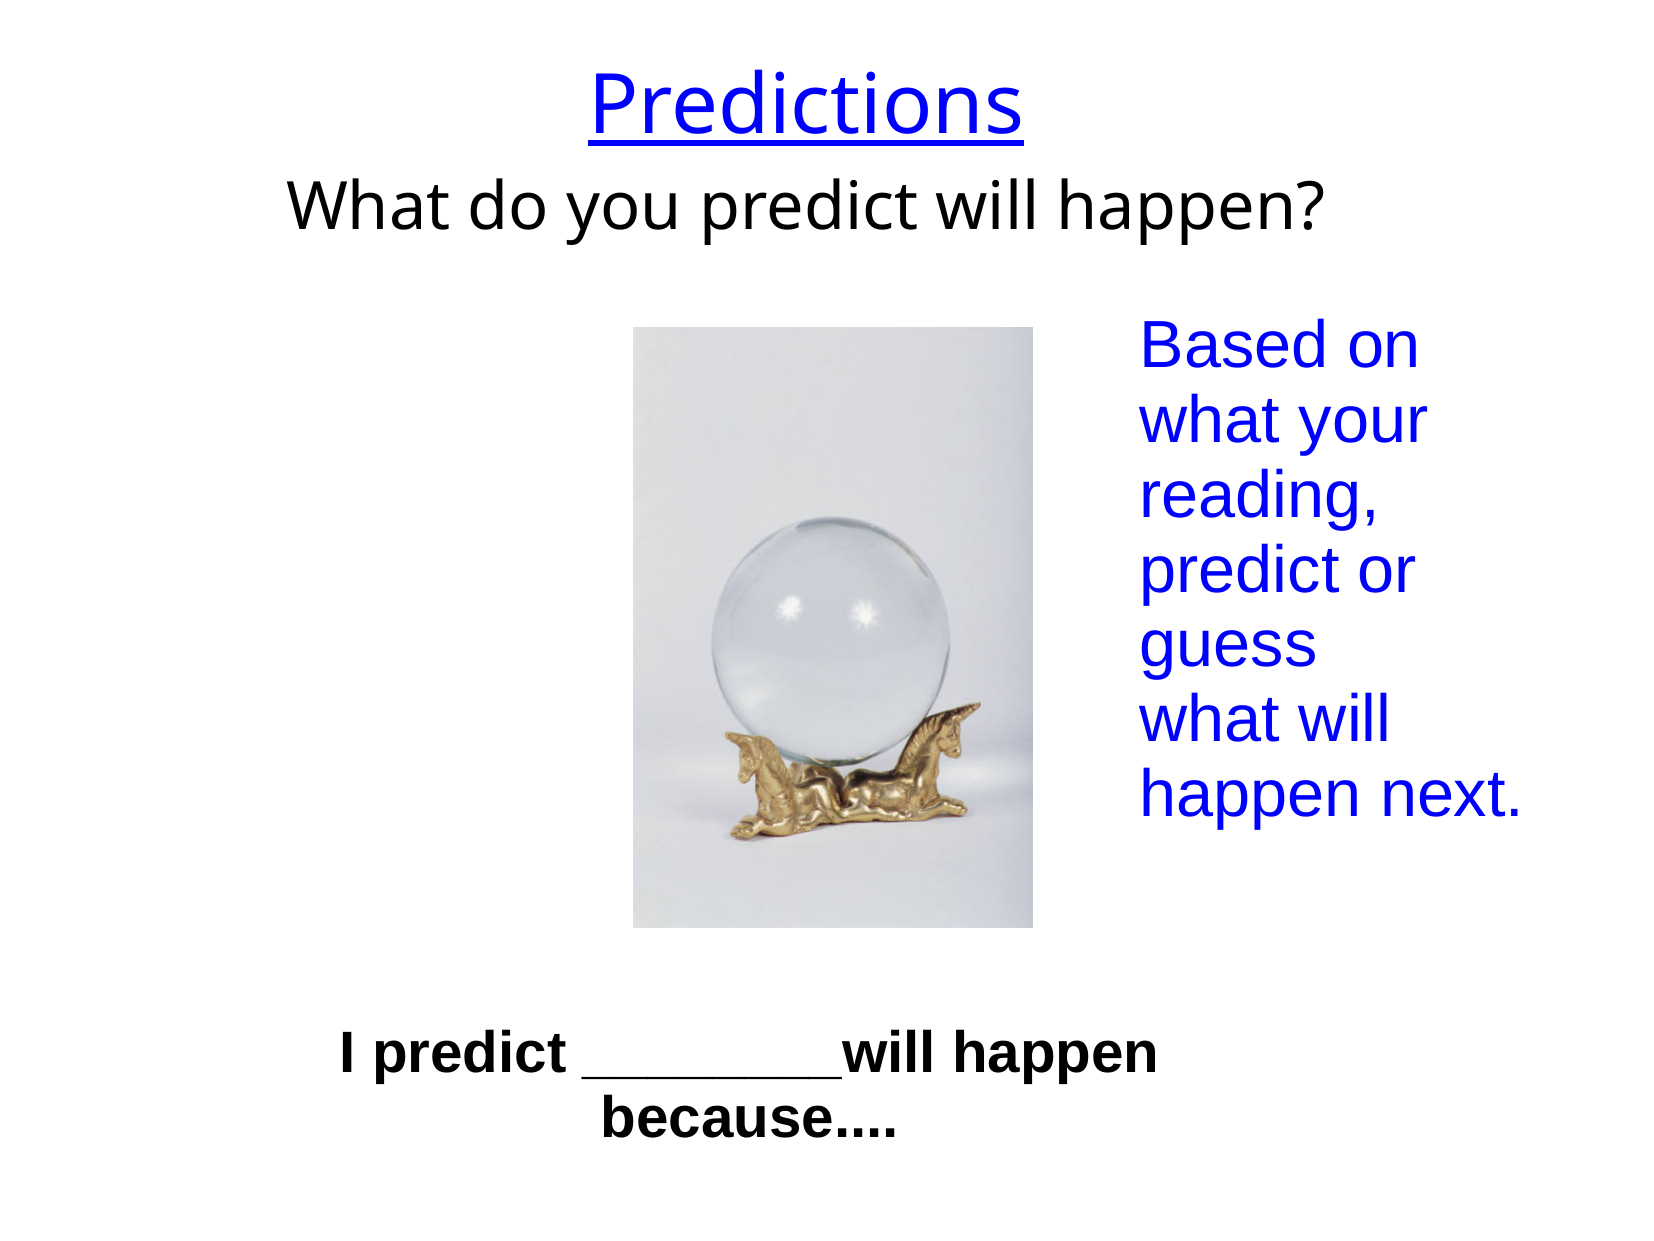

Predictions
What do you predict will happen?
Based on what your reading,
predict or guess
what will
happen next.
I predict ________will happen because....